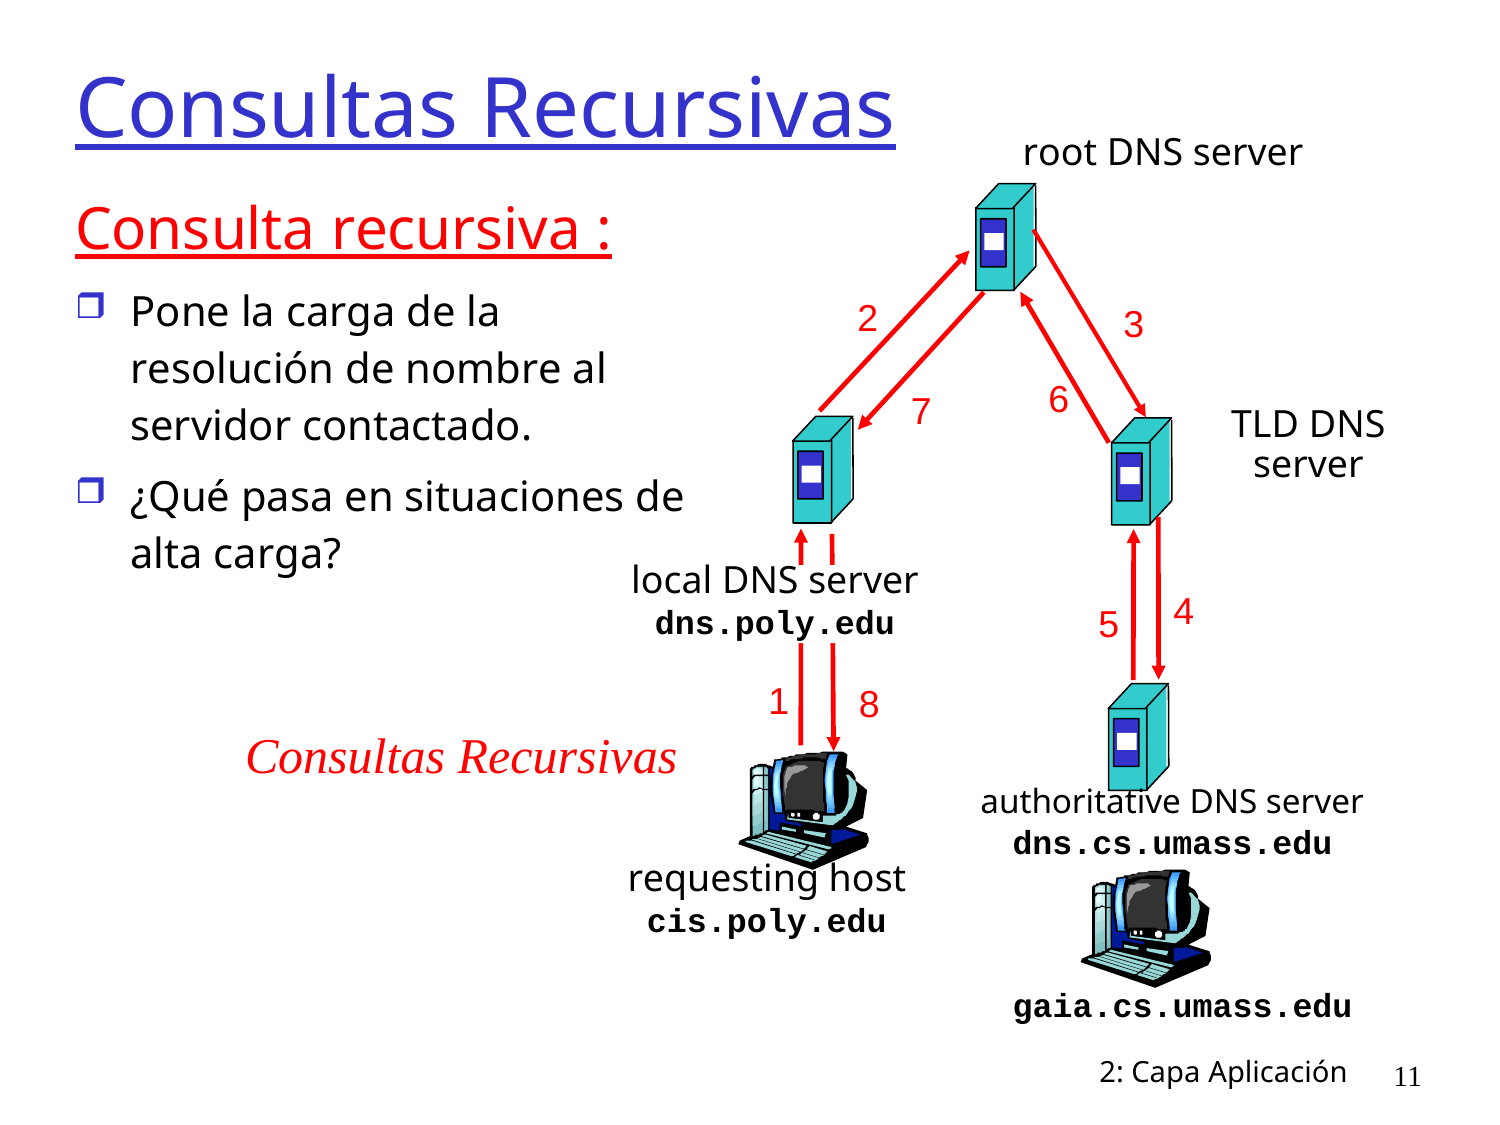

# Consultas Recursivas
root DNS server
2
3
6
7
TLD DNS server
local DNS server
dns.poly.edu
4
5
1
8
authoritative DNS server
dns.cs.umass.edu
requesting host
cis.poly.edu
gaia.cs.umass.edu
Consulta recursiva :
Pone la carga de la resolución de nombre al servidor contactado.
¿Qué pasa en situaciones de alta carga?
Consultas Recursivas